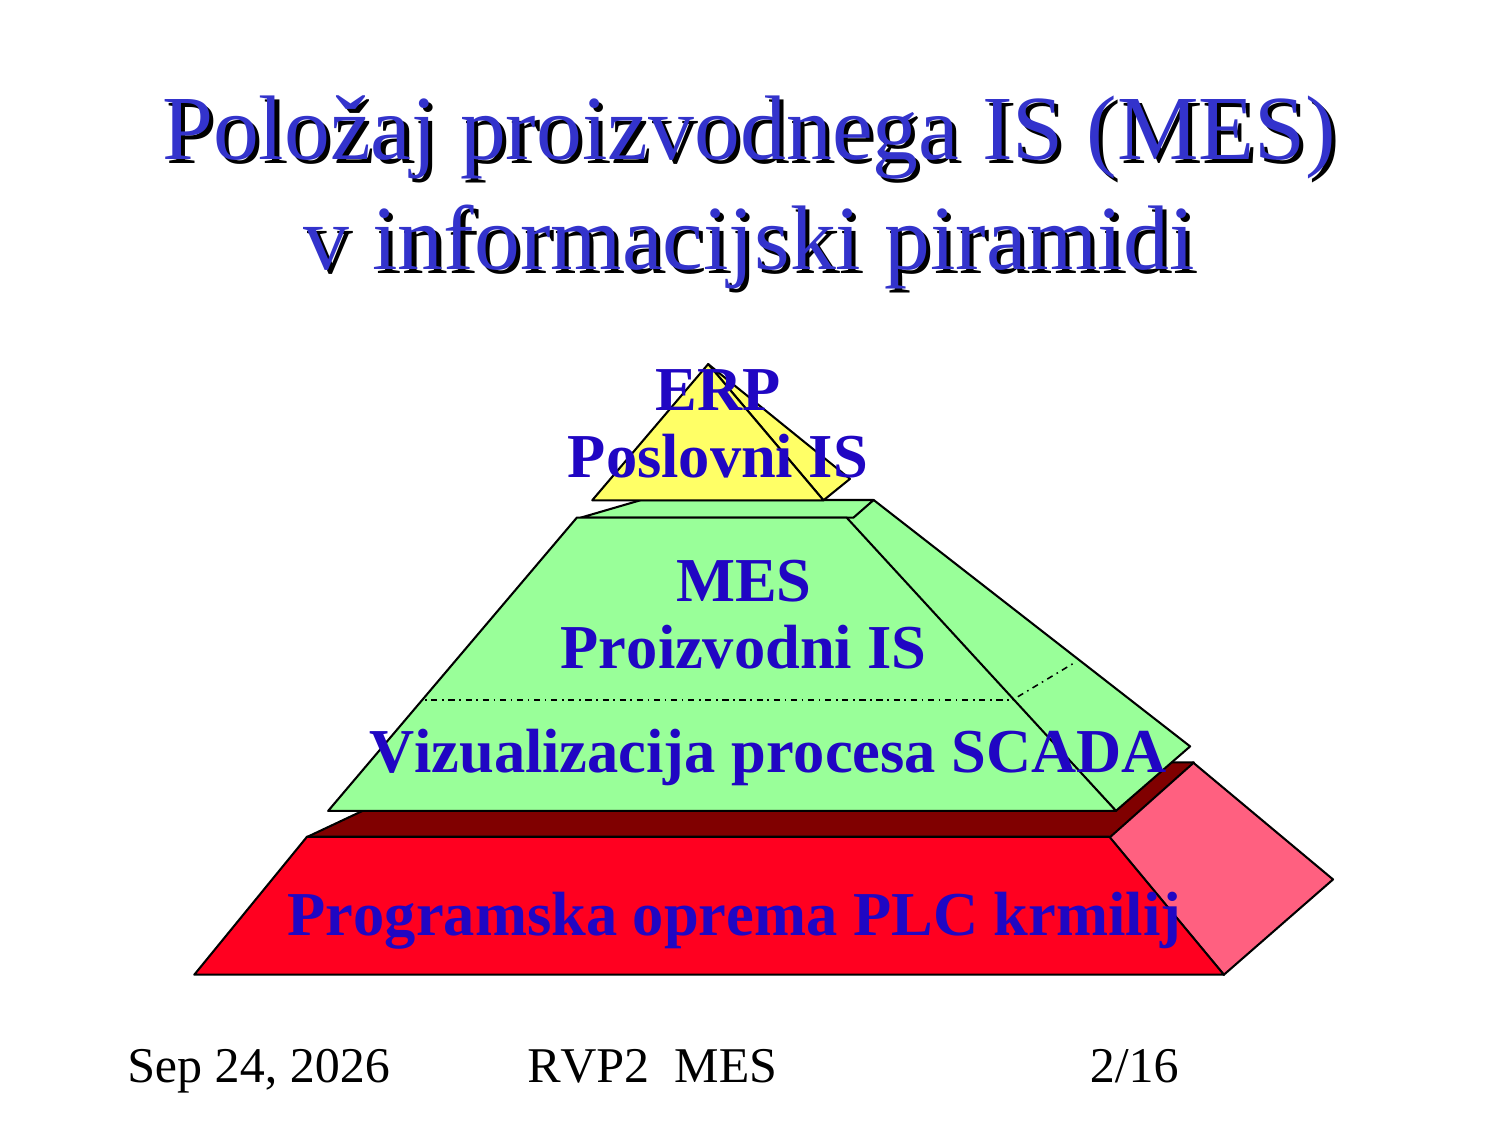

# Položaj proizvodnega IS (MES) v informacijski piramidi
ERP
Poslovni IS
Vizualizacija procesa SCADA
MES
Proizvodni IS
Programska oprema PLC krmilij
April 2002
RVP2 MES
2